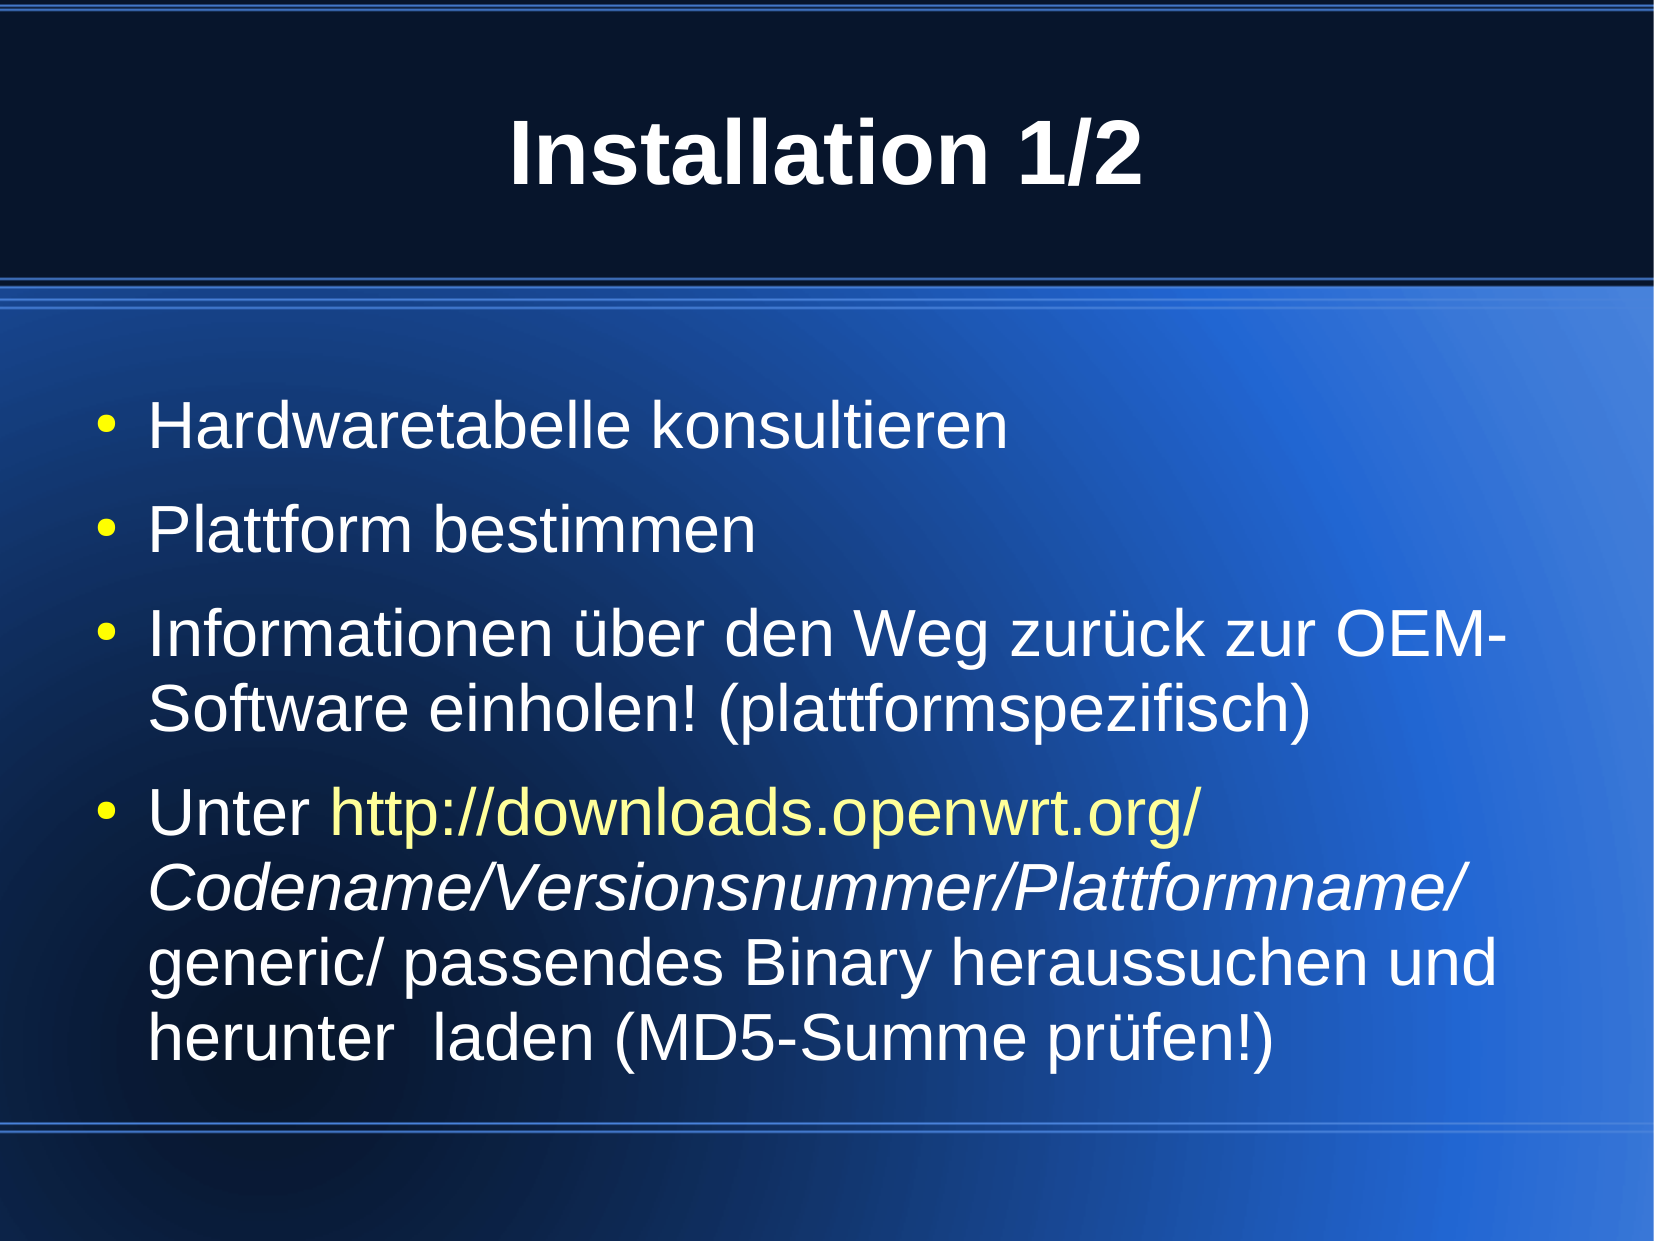

# Installation 1/2
Hardwaretabelle konsultieren
Plattform bestimmen
Informationen über den Weg zurück zur OEM-Software einholen! (plattformspezifisch)
Unter http://downloads.openwrt.org/ Codename/Versionsnummer/Plattformname/ generic/ passendes Binary heraussuchen und herunter laden (MD5-Summe prüfen!)